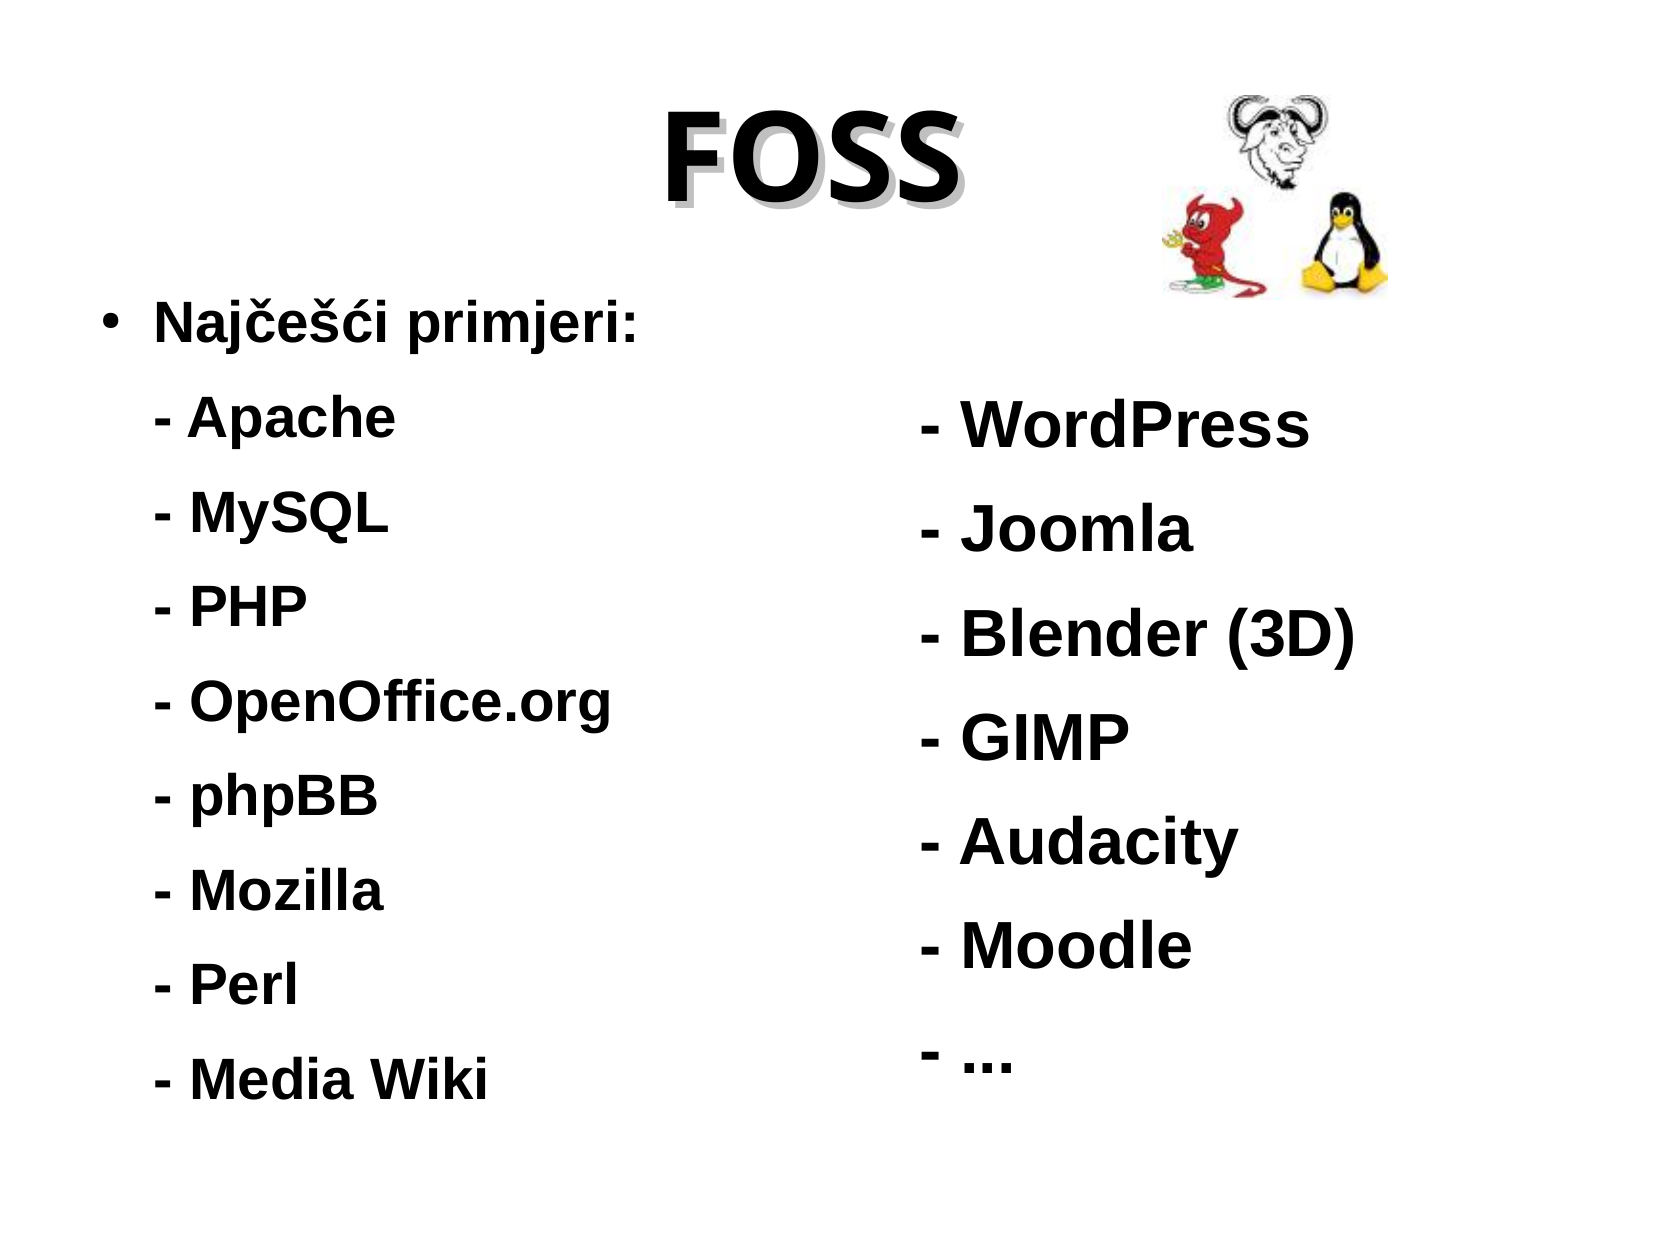

# FOSS
- WordPress
- Joomla
- Blender (3D)
- GIMP
- Audacity
- Moodle
- ...
Najčešći primjeri:
- Apache
- MySQL
- PHP
- OpenOffice.org
- phpBB
- Mozilla
- Perl
- Media Wiki